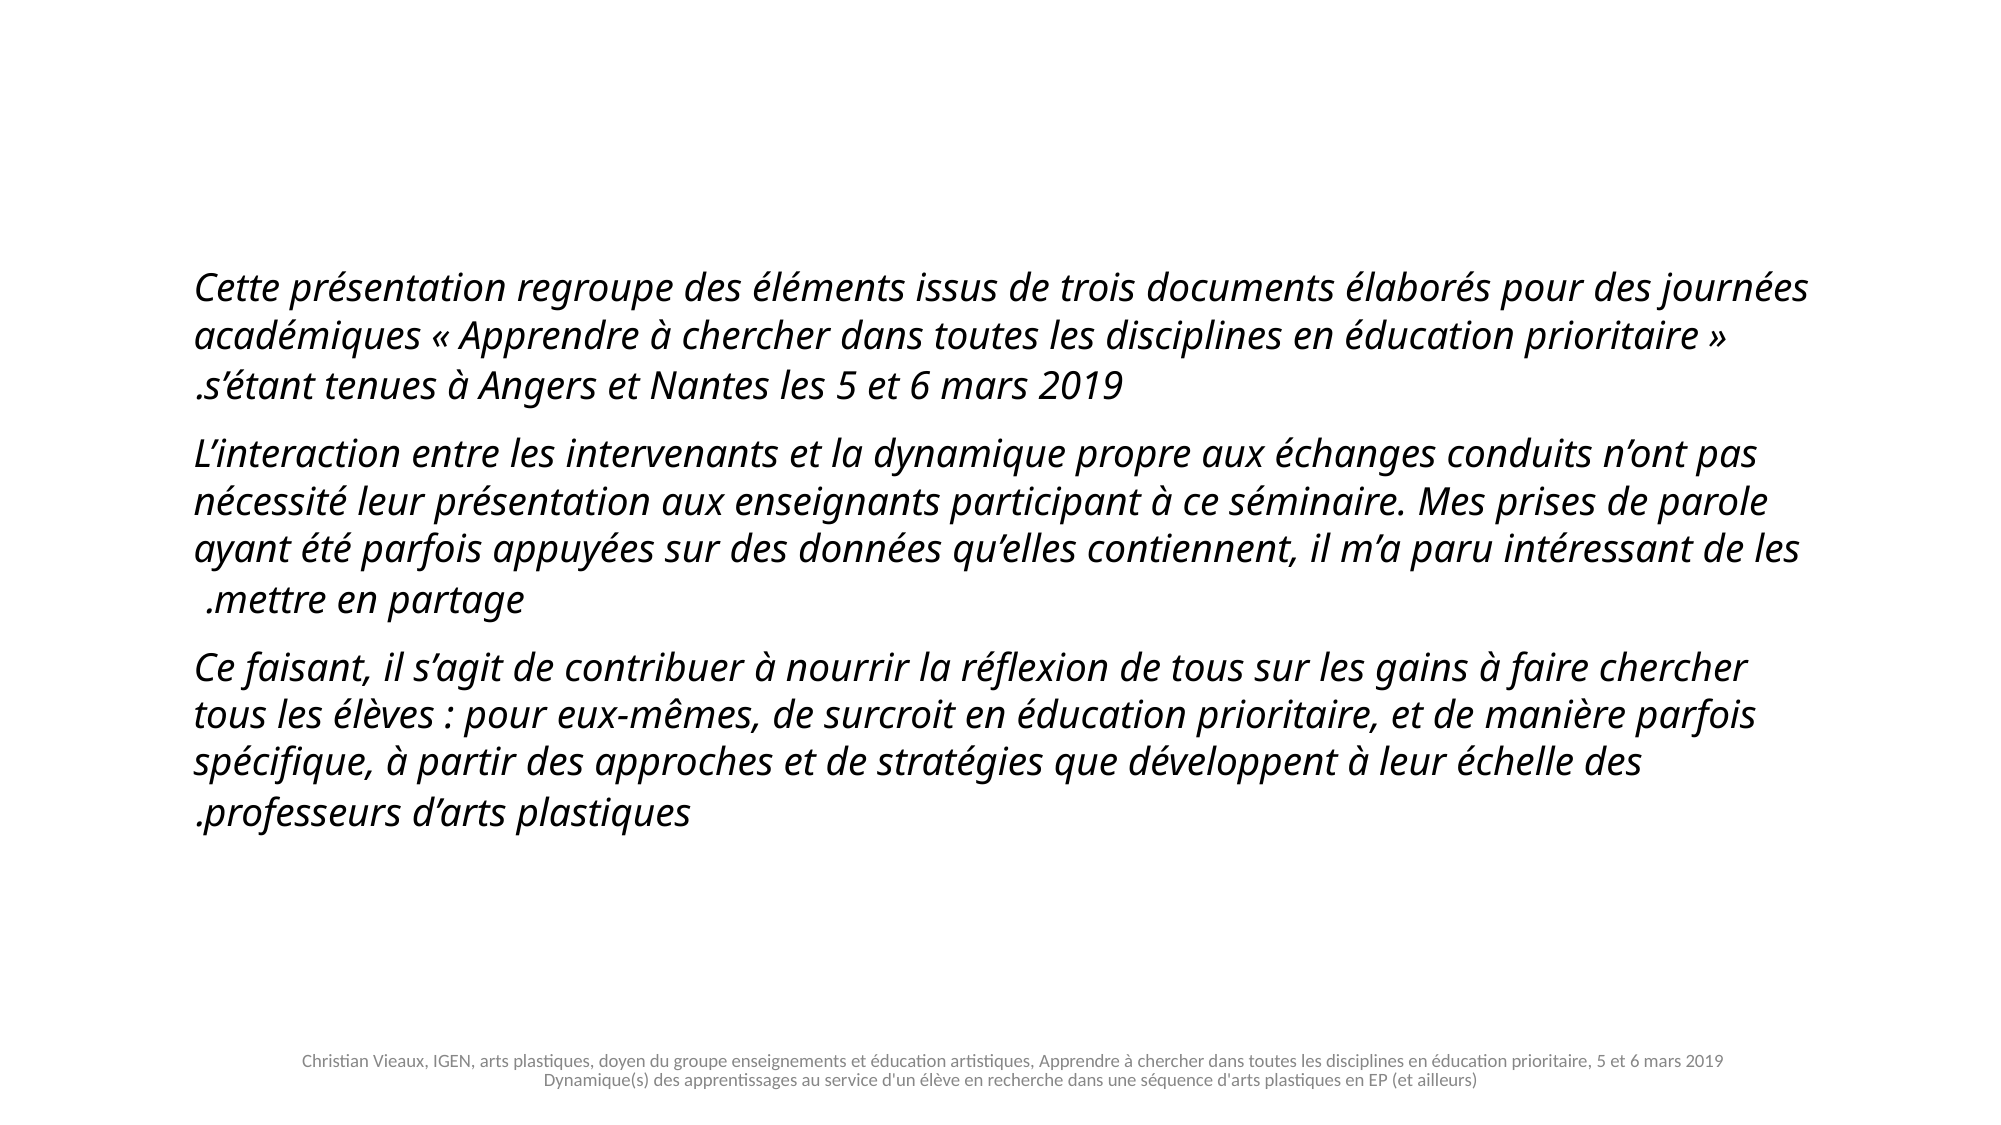

Cette présentation regroupe des éléments issus de trois documents élaborés pour des journées académiques « Apprendre à chercher dans toutes les disciplines en éducation prioritaire » s’étant tenues à Angers et Nantes les 5 et 6 mars 2019.
L’interaction entre les intervenants et la dynamique propre aux échanges conduits n’ont pas nécessité leur présentation aux enseignants participant à ce séminaire. Mes prises de parole ayant été parfois appuyées sur des données qu’elles contiennent, il m’a paru intéressant de les mettre en partage.
Ce faisant, il s’agit de contribuer à nourrir la réflexion de tous sur les gains à faire chercher tous les élèves : pour eux-mêmes, de surcroit en éducation prioritaire, et de manière parfois spécifique, à partir des approches et de stratégies que développent à leur échelle des professeurs d’arts plastiques.
Christian Vieaux, IGEN, arts plastiques, doyen du groupe enseignements et éducation artistiques, Apprendre à chercher dans toutes les disciplines en éducation prioritaire, 5 et 6 mars 2019
Dynamique(s) des apprentissages au service d'un élève en recherche dans une séquence d'arts plastiques en EP (et ailleurs)